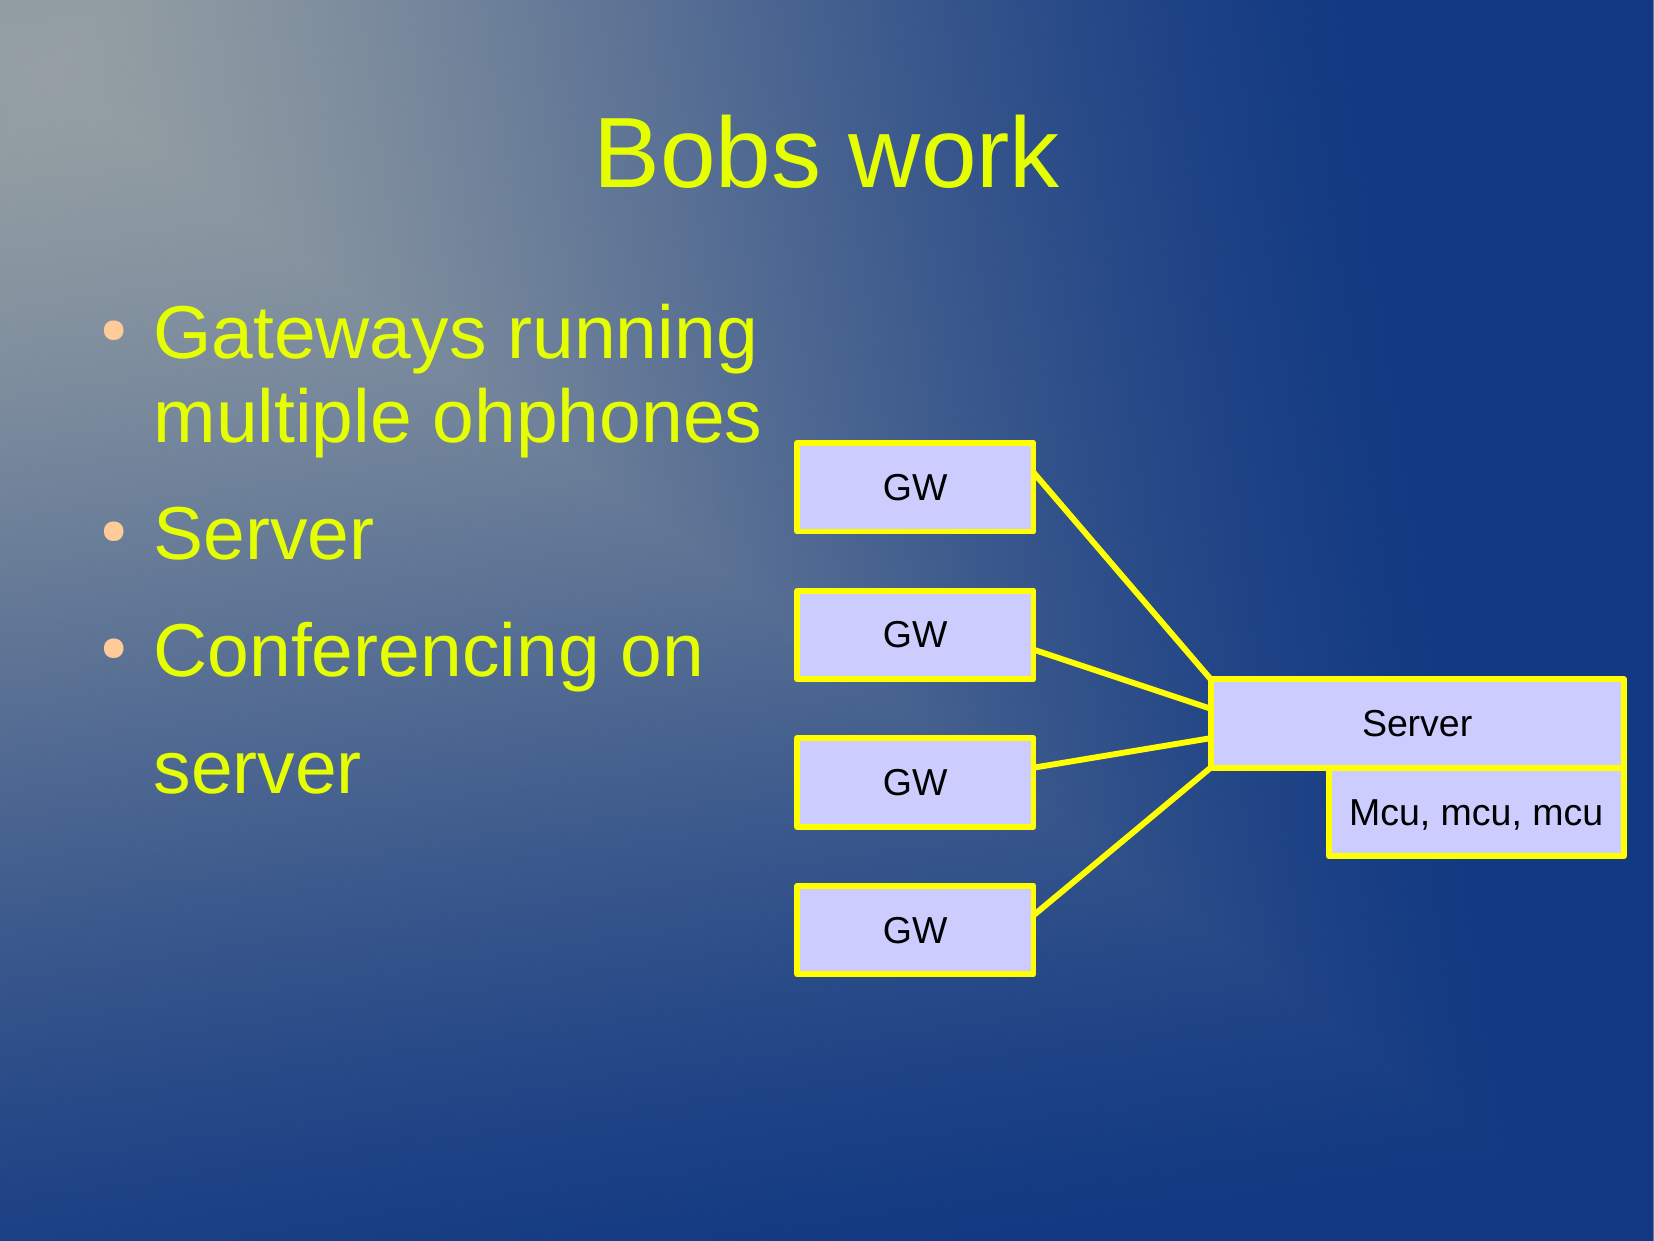

# Bobs work
Gateways running multiple ohphones
Server
Conferencing on
server
GW
GW
Server
GW
Mcu, mcu, mcu
GW